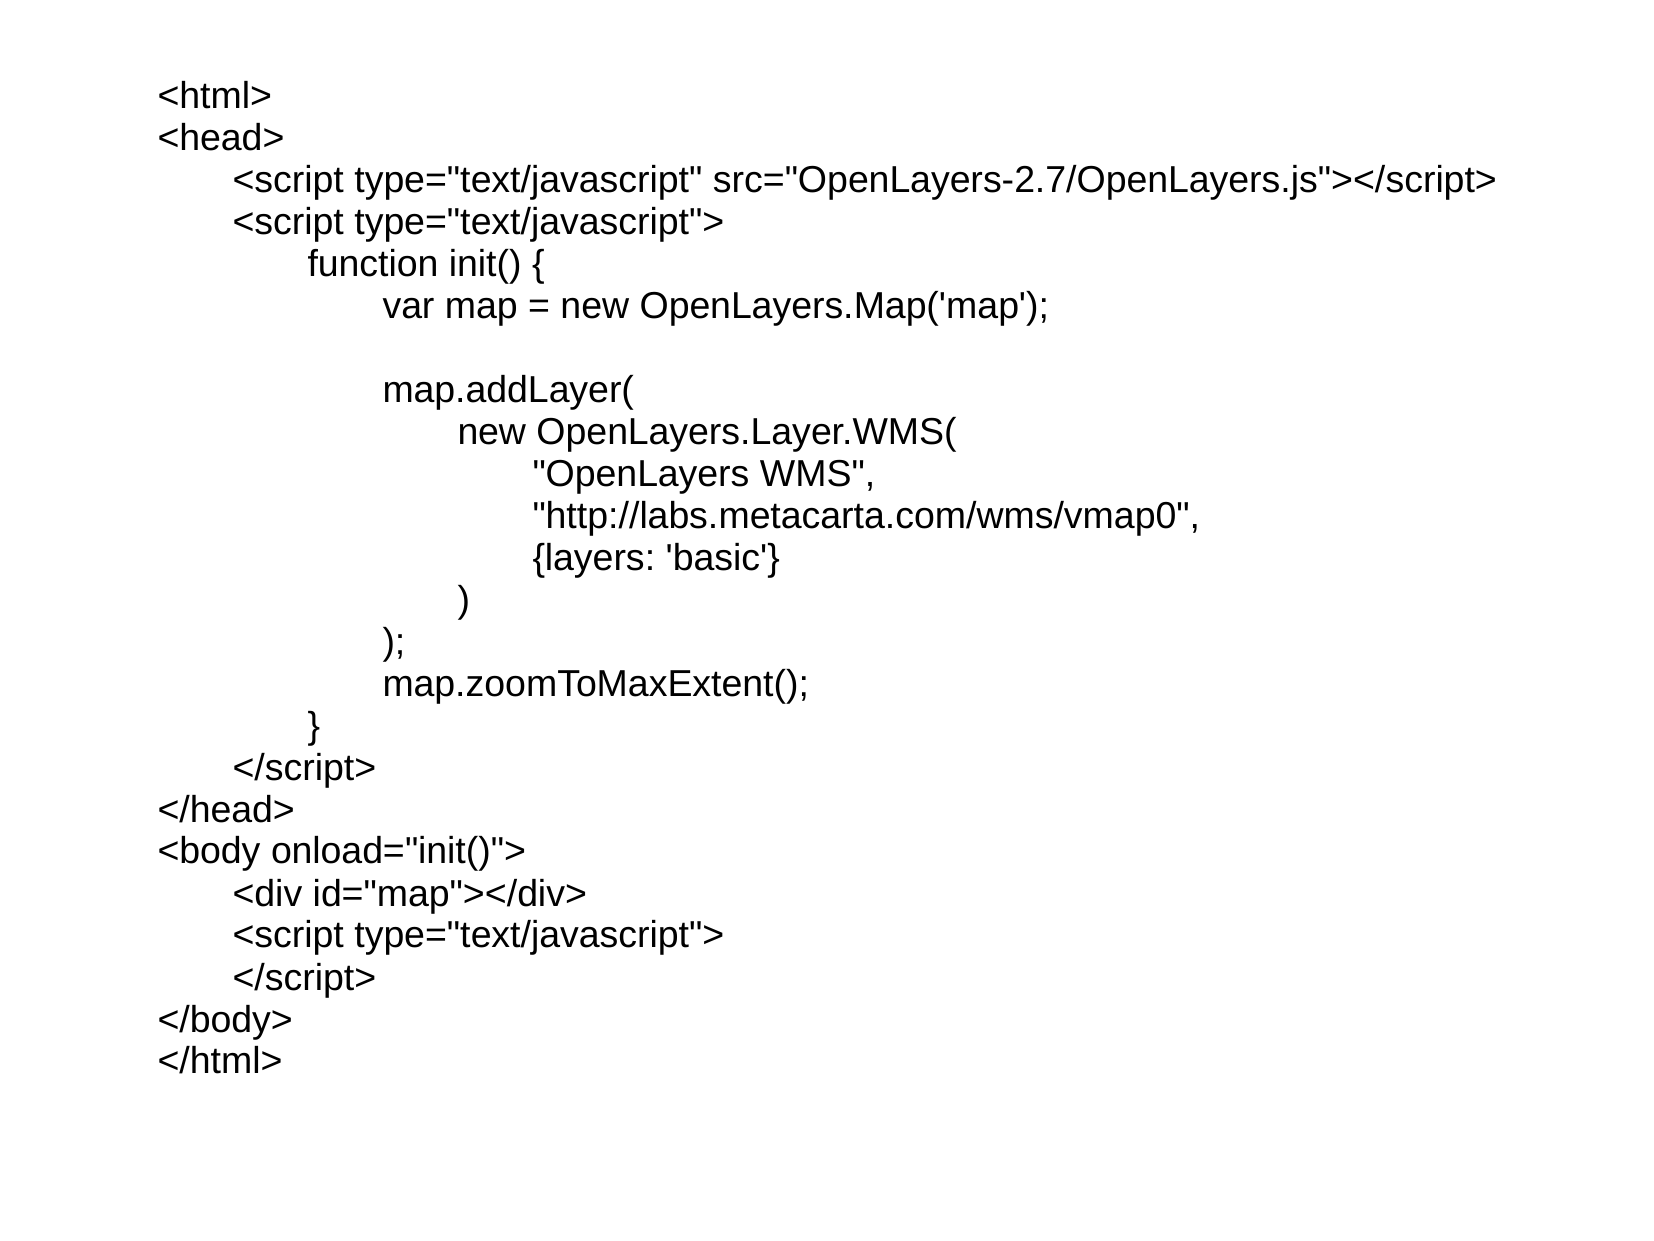

<html>
<head>
	<script type="text/javascript" src="OpenLayers-2.7/OpenLayers.js"></script>
	<script type="text/javascript">
		function init() {
			var map = new OpenLayers.Map('map');
			map.addLayer(
				new OpenLayers.Layer.WMS(
					"OpenLayers WMS",
					"http://labs.metacarta.com/wms/vmap0",
					{layers: 'basic'}
				)
			);
			map.zoomToMaxExtent();
		}
	</script>
</head>
<body onload="init()">
	<div id="map"></div>
	<script type="text/javascript">
	</script>
</body>
</html>